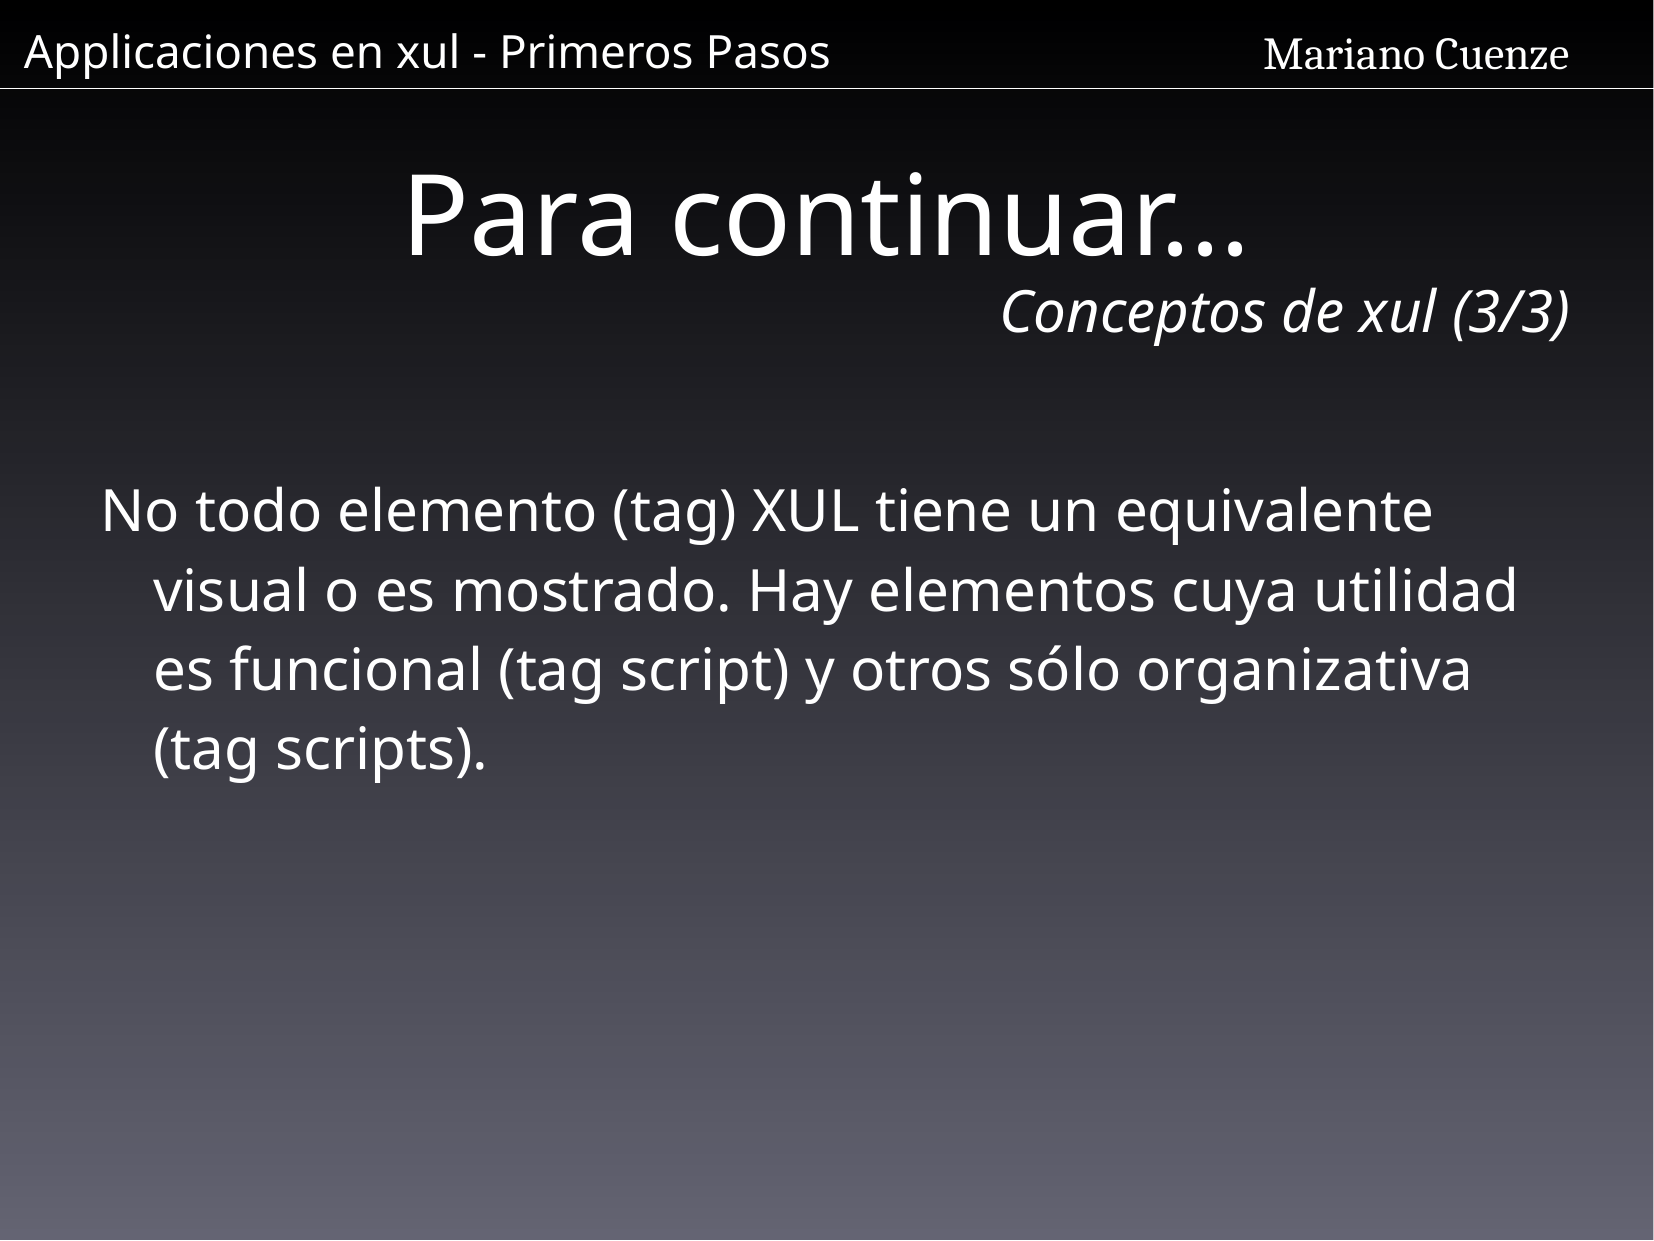

Applicaciones en xul - Primeros Pasos
Mariano Cuenze
# Para continuar...
Conceptos de xul (3/3)
No todo elemento (tag) XUL tiene un equivalente visual o es mostrado. Hay elementos cuya utilidad es funcional (tag script) y otros sólo organizativa (tag scripts).